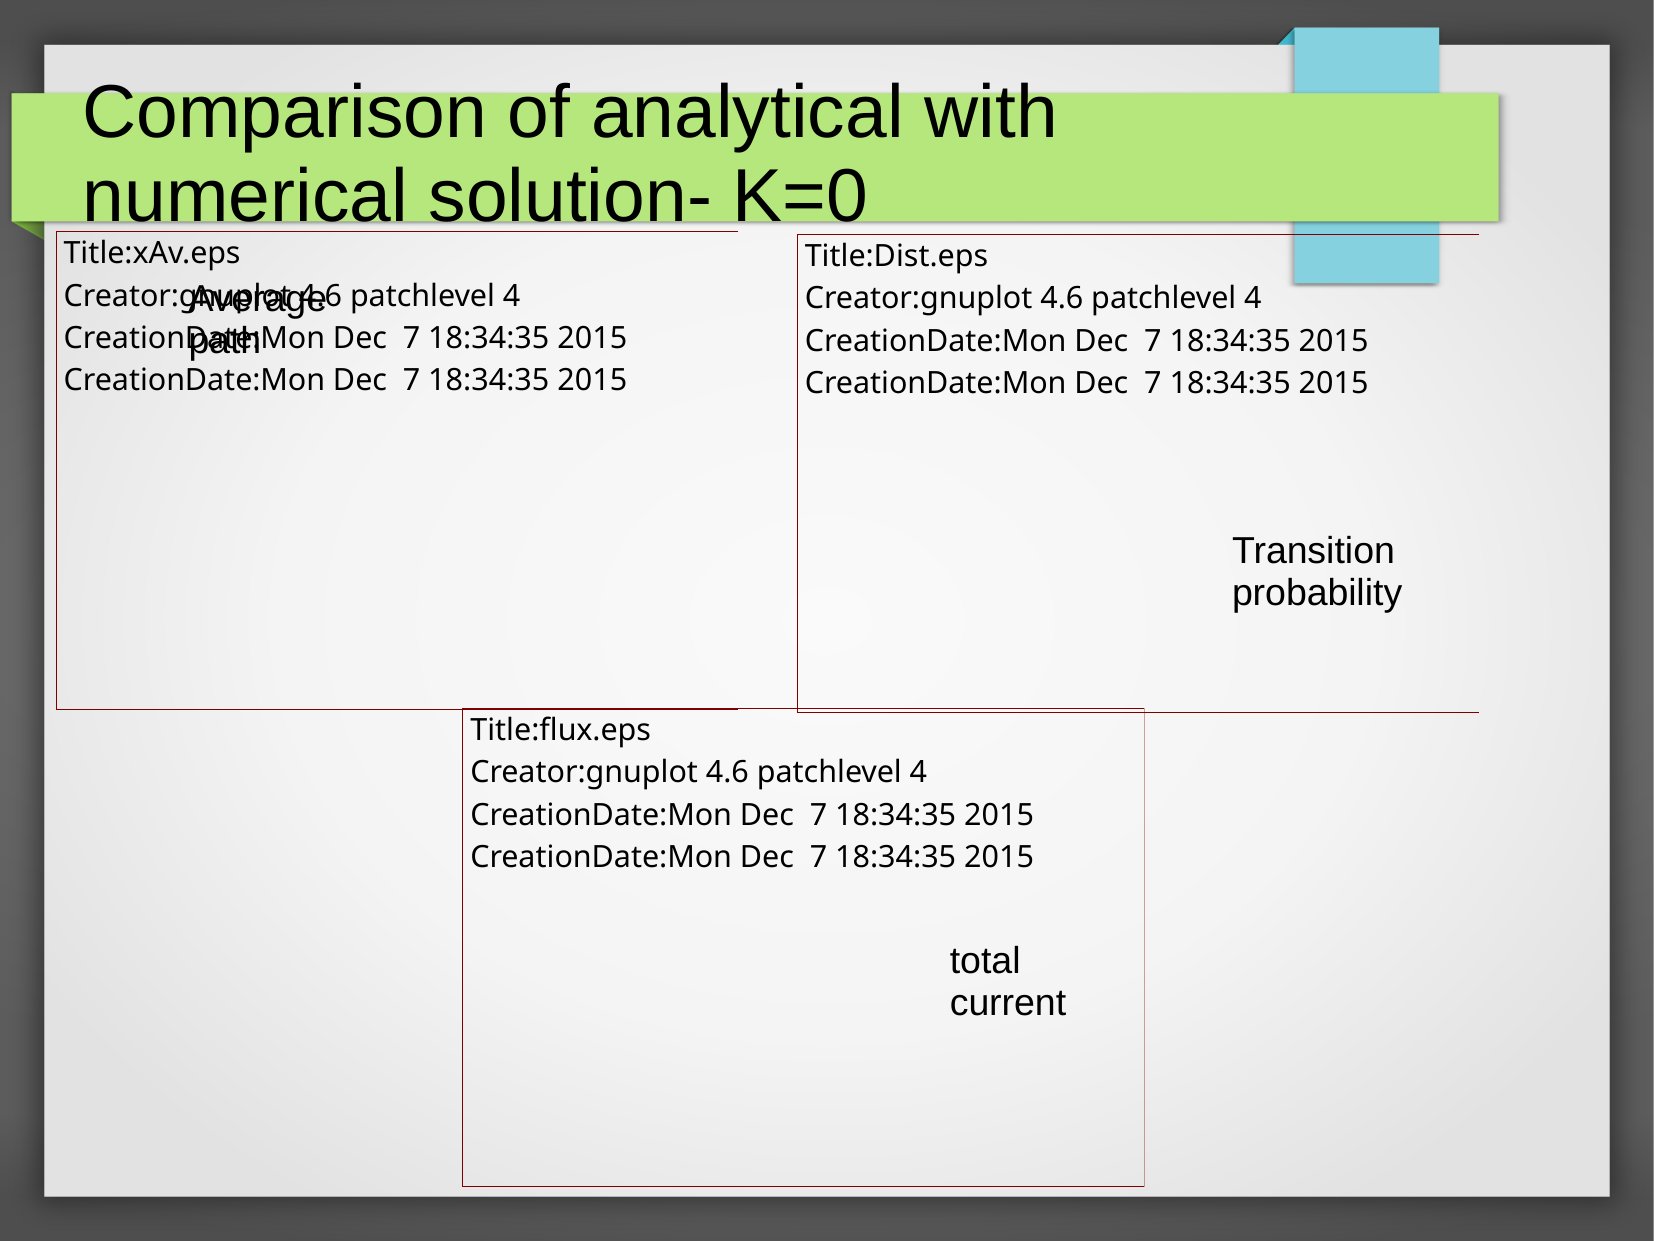

# Comparison of analytical with numerical solution- K=0
Average
path
Transition
probability
total
current